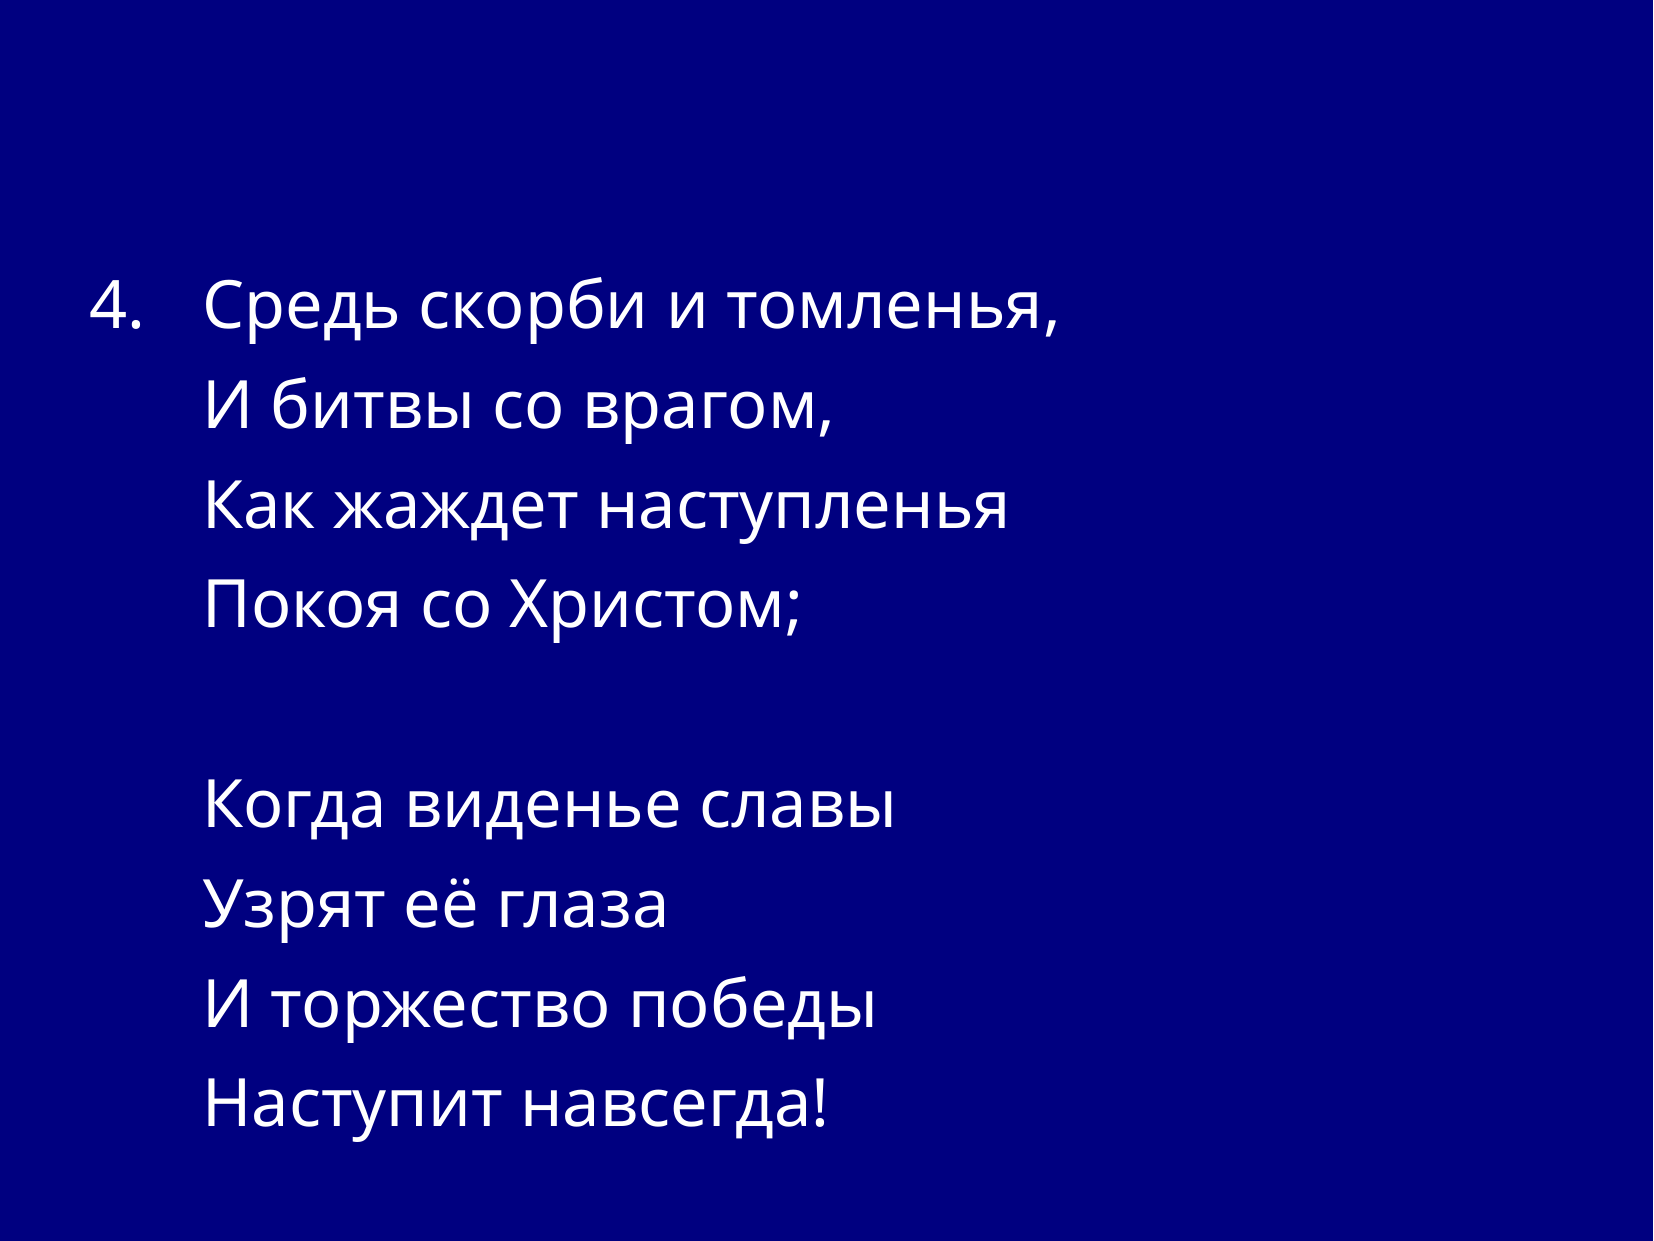

4.	Средь скорби и томленья,
	И битвы со врагом,
	Как жаждет наступленья
	Покоя со Христом;
	Когда виденье славы
	Узрят её глаза
	И торжество победы
	Наступит навсегда!